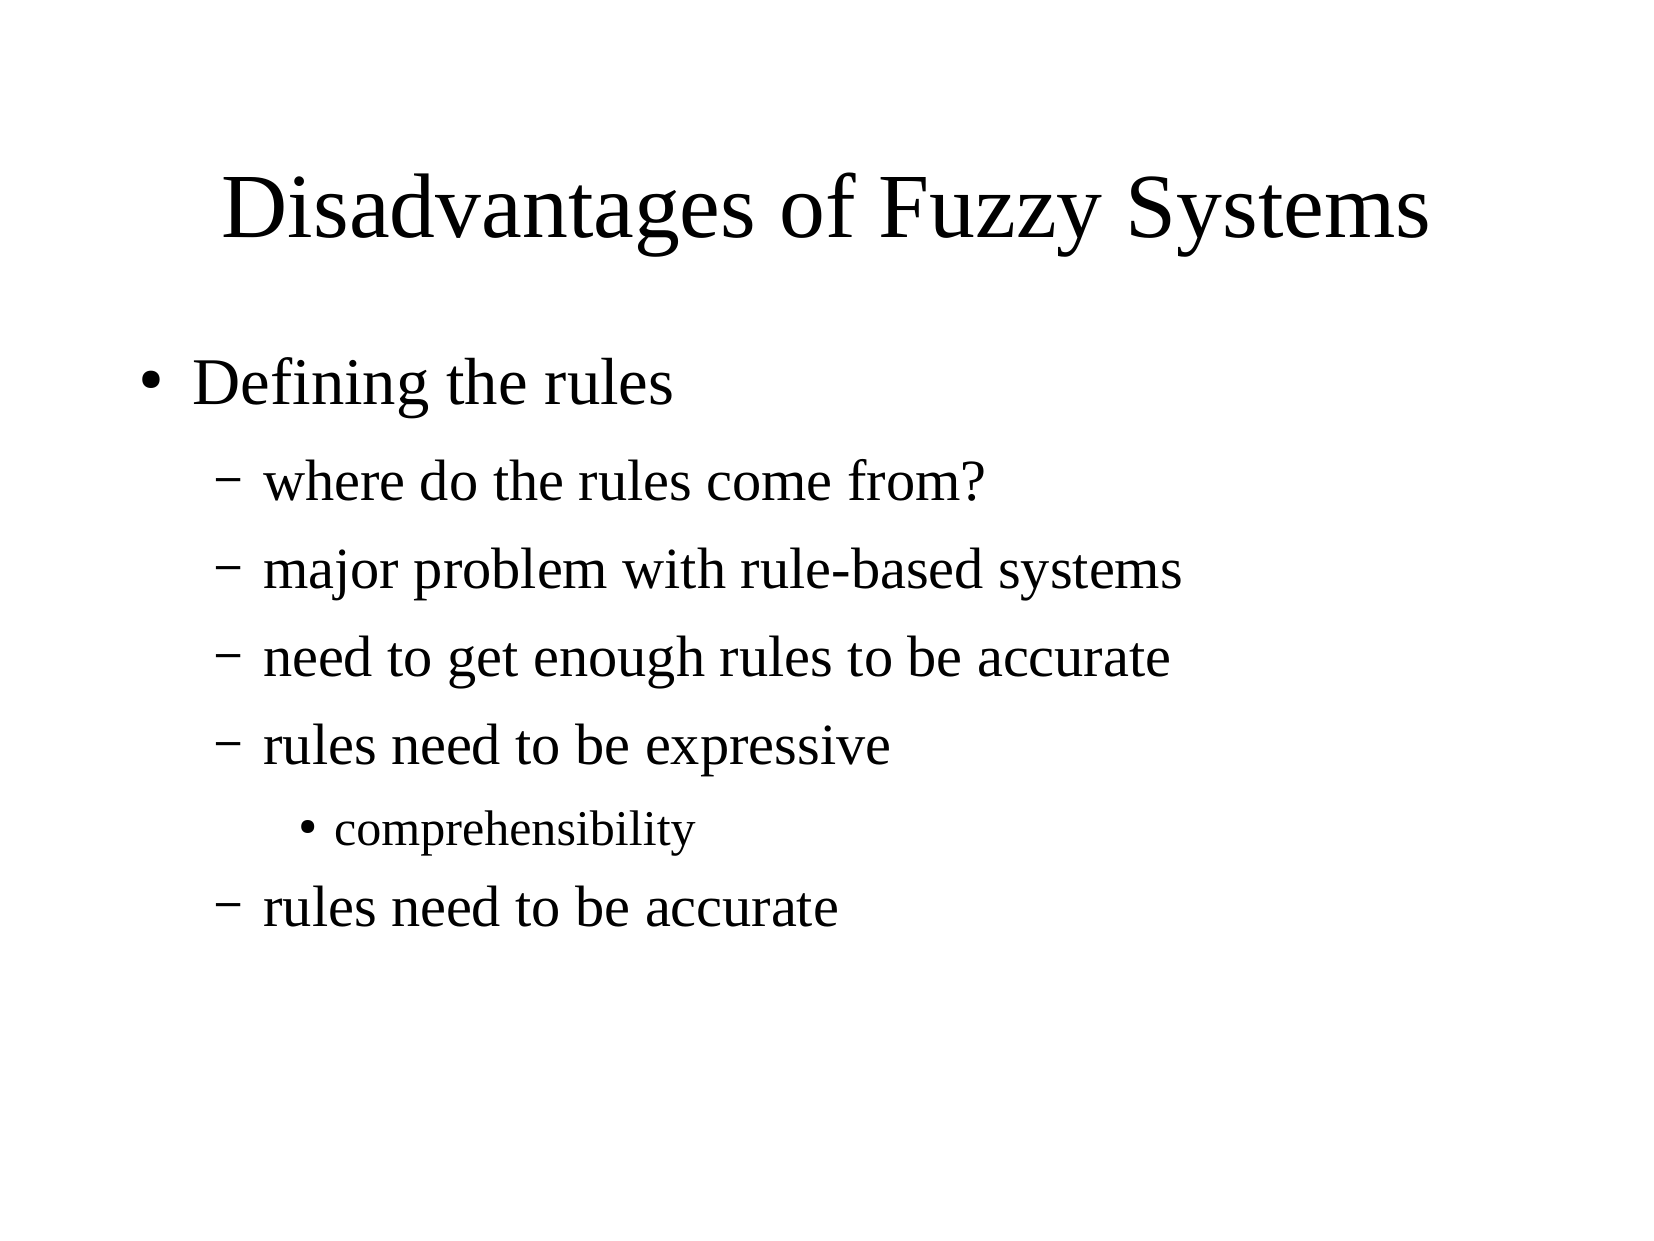

# Disadvantages of Fuzzy Systems
Defining the rules
where do the rules come from?
major problem with rule-based systems
need to get enough rules to be accurate
rules need to be expressive
comprehensibility
rules need to be accurate